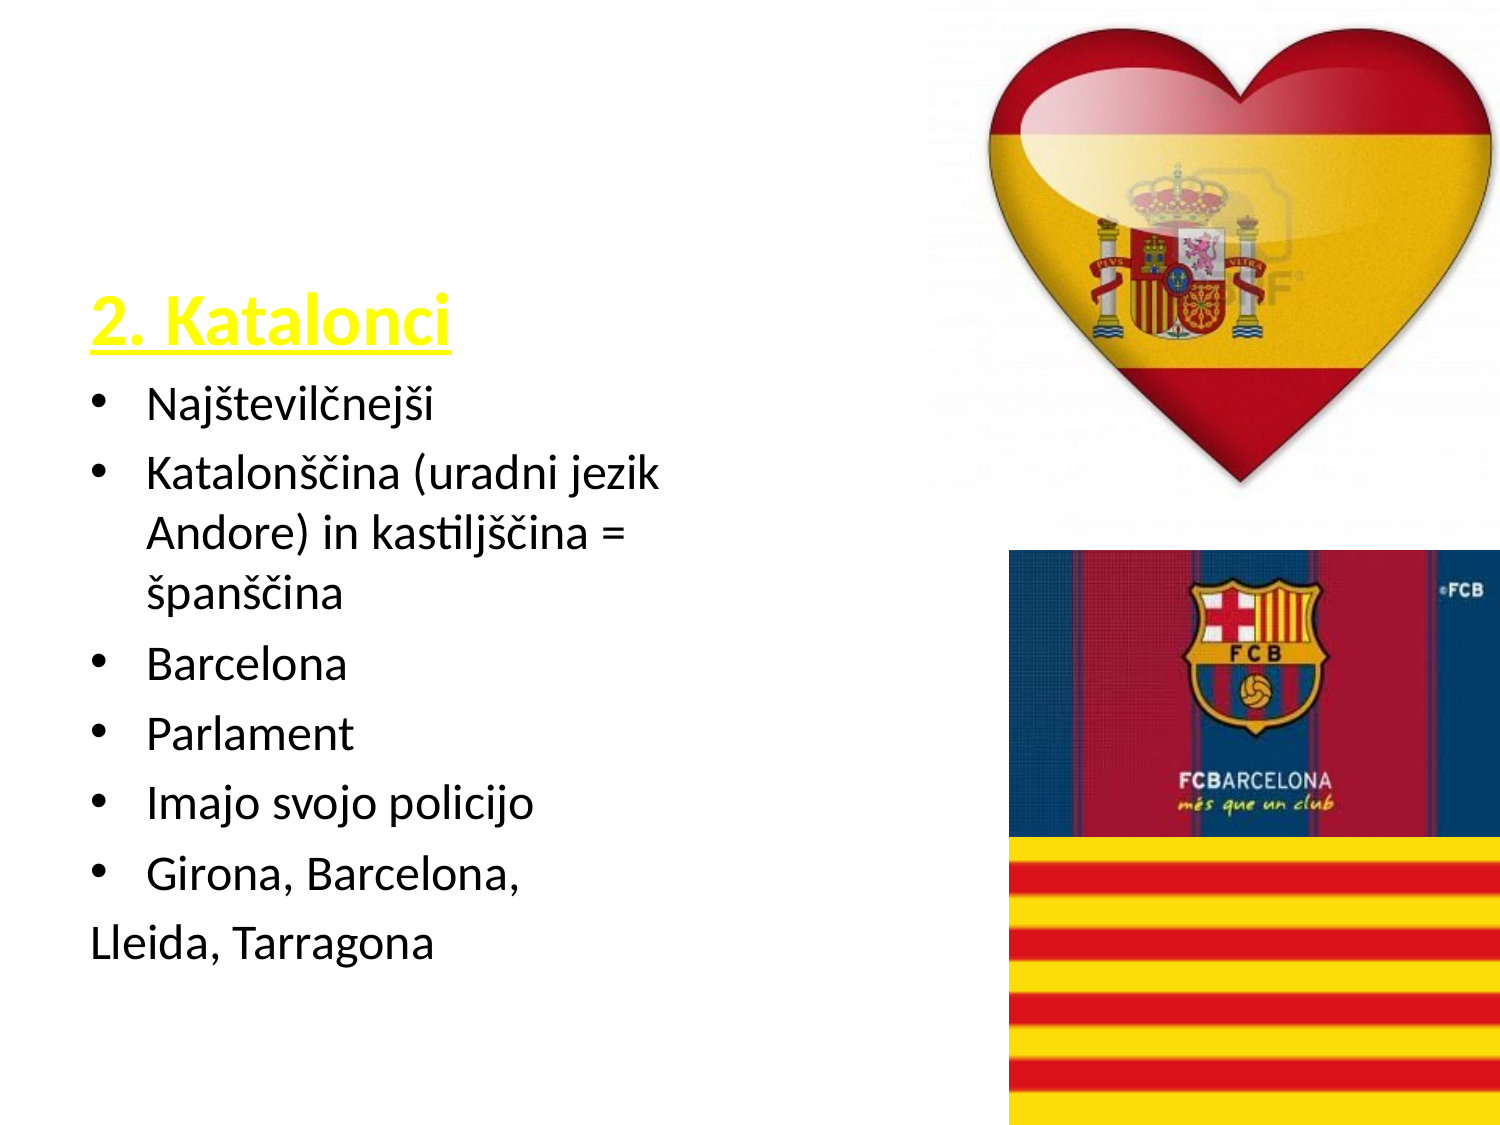

#
2. Katalonci
Najštevilčnejši
Katalonščina (uradni jezik Andore) in kastiljščina = španščina
Barcelona
Parlament
Imajo svojo policijo
Girona, Barcelona,
Lleida, Tarragona